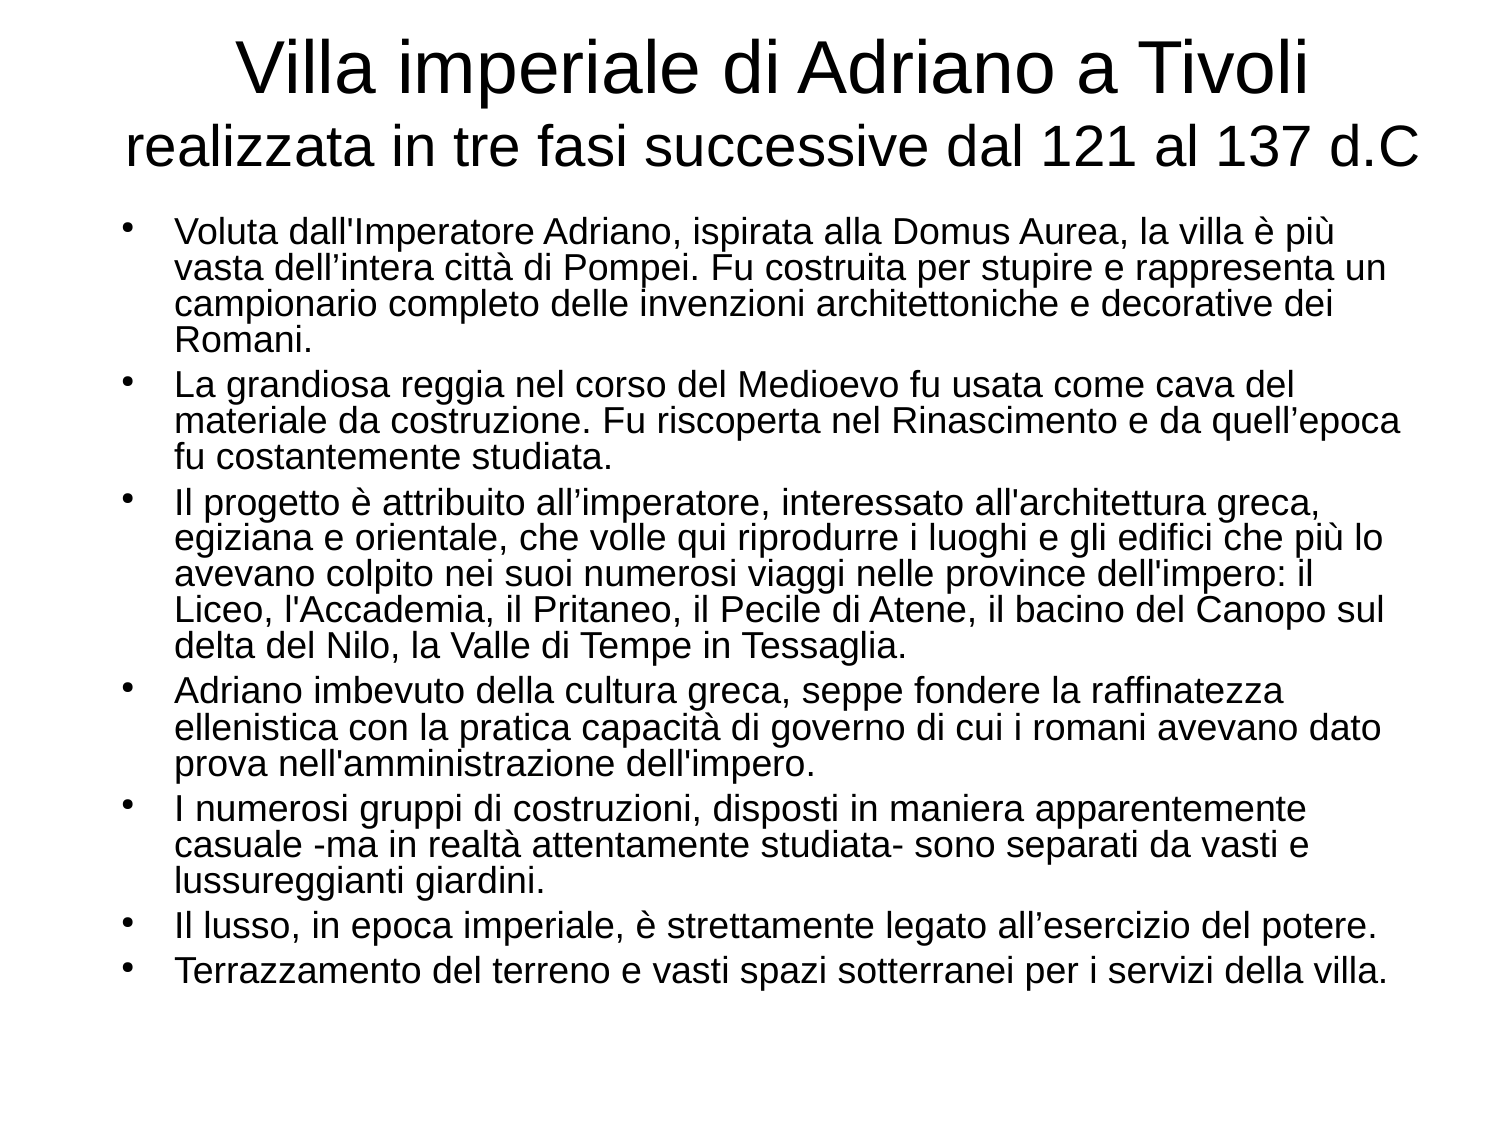

# Villa imperiale di Adriano a Tivoli realizzata in tre fasi successive dal 121 al 137 d.C
Voluta dall'Imperatore Adriano, ispirata alla Domus Aurea, la villa è più vasta dell’intera città di Pompei. Fu costruita per stupire e rappresenta un campionario completo delle invenzioni architettoniche e decorative dei Romani.
La grandiosa reggia nel corso del Medioevo fu usata come cava del materiale da costruzione. Fu riscoperta nel Rinascimento e da quell’epoca fu costantemente studiata.
Il progetto è attribuito all’imperatore, interessato all'architettura greca, egiziana e orientale, che volle qui riprodurre i luoghi e gli edifici che più lo avevano colpito nei suoi numerosi viaggi nelle province dell'impero: il Liceo, l'Accademia, il Pritaneo, il Pecile di Atene, il bacino del Canopo sul delta del Nilo, la Valle di Tempe in Tessaglia.
Adriano imbevuto della cultura greca, seppe fondere la raffinatezza ellenistica con la pratica capacità di governo di cui i romani avevano dato prova nell'amministrazione dell'impero.
I numerosi gruppi di costruzioni, disposti in maniera apparentemente casuale -ma in realtà attentamente studiata- sono separati da vasti e lussureggianti giardini.
Il lusso, in epoca imperiale, è strettamente legato all’esercizio del potere.
Terrazzamento del terreno e vasti spazi sotterranei per i servizi della villa.